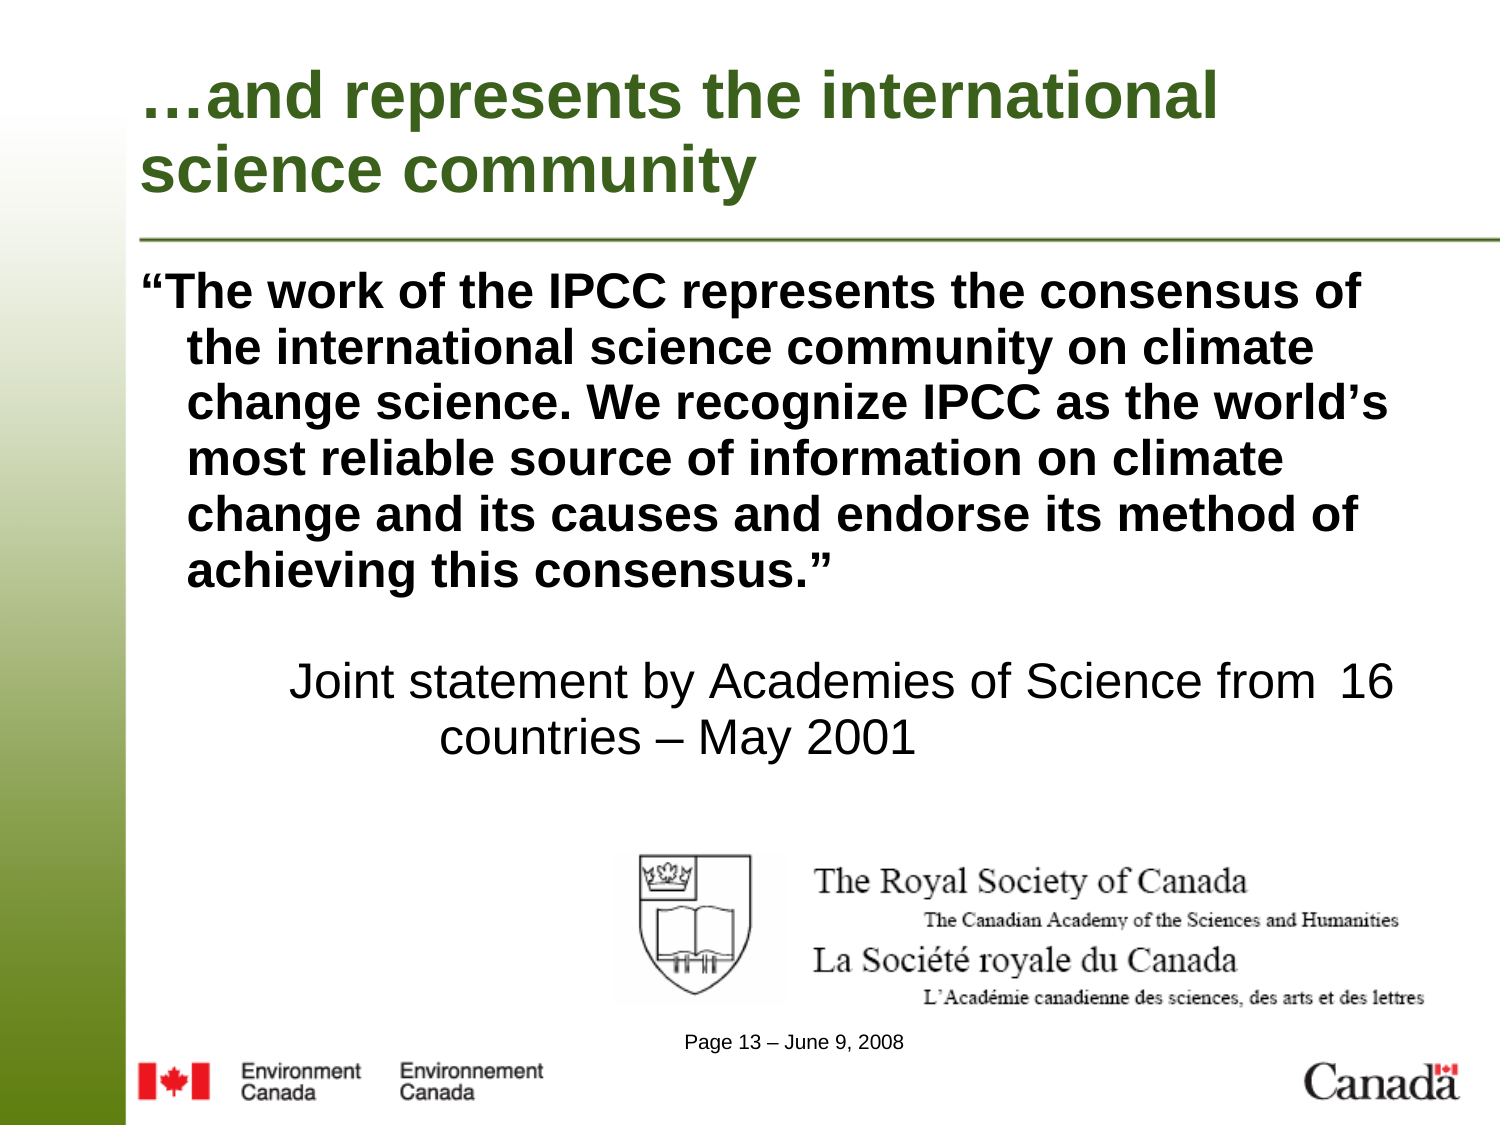

# …and represents the international science community
“The work of the IPCC represents the consensus of the international science community on climate change science. We recognize IPCC as the world’s most reliable source of information on climate change and its causes and endorse its method of achieving this consensus.”
		Joint statement by Academies of Science from 	16 		countries – May 2001